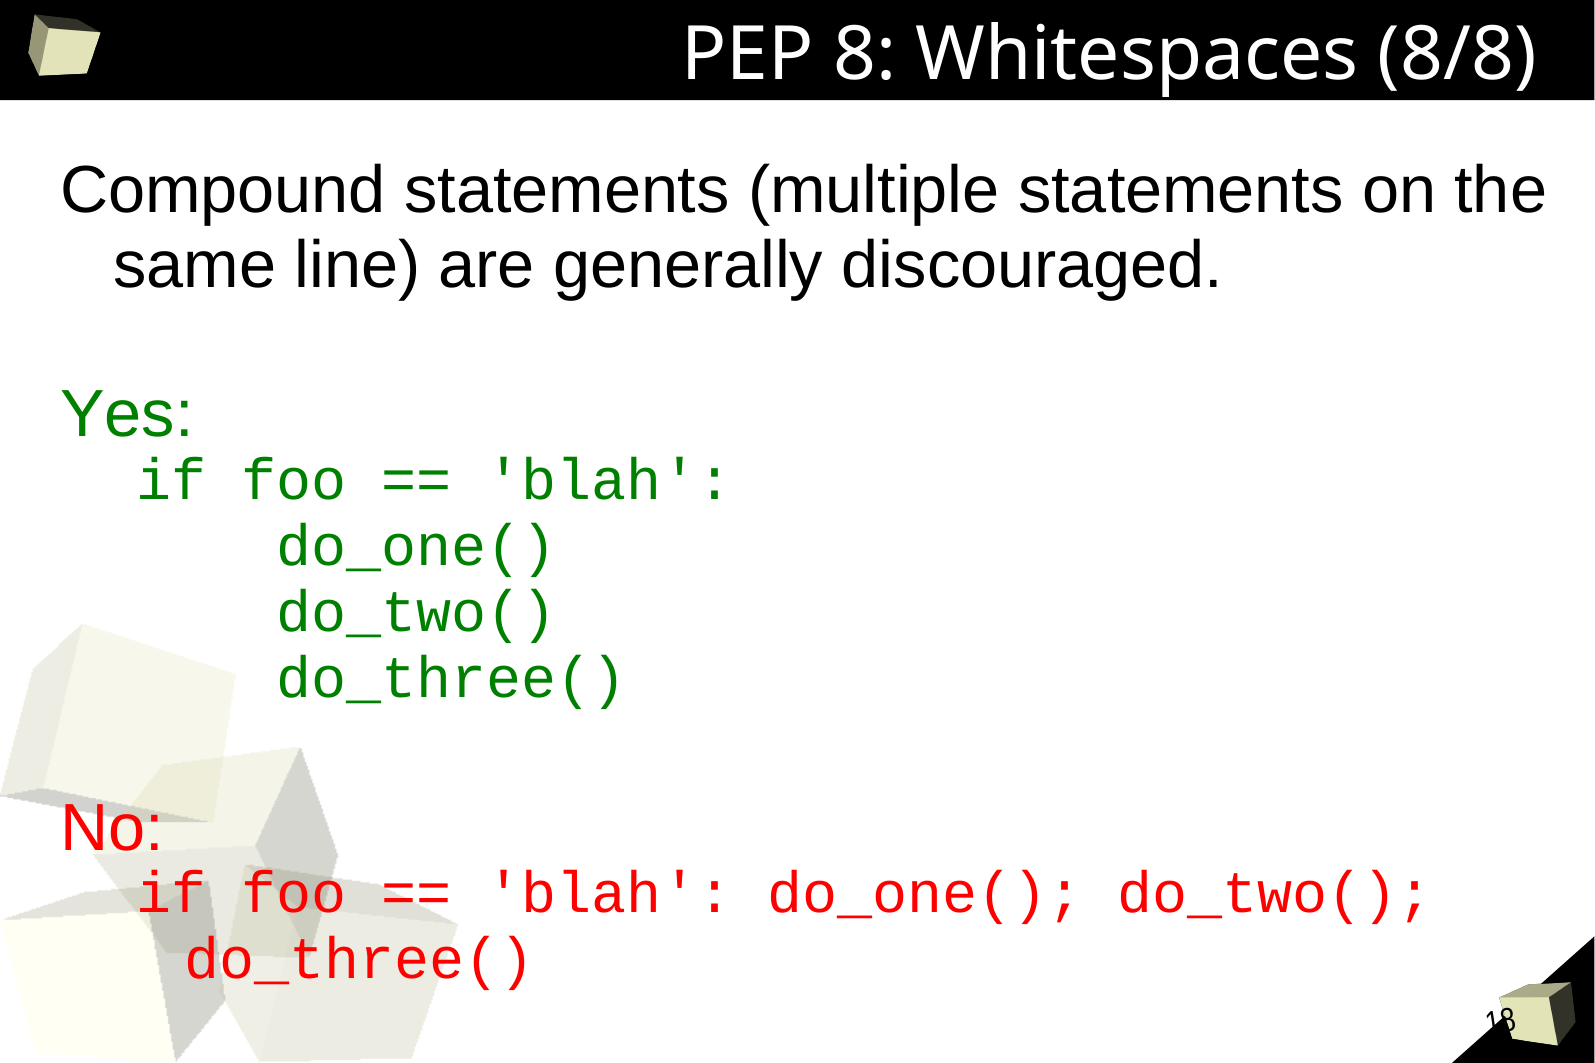

# PEP 8: Whitespaces (8/8)
Compound statements (multiple statements on the same line) are generally discouraged.
Yes:
if foo == 'blah':
 do_one()
 do_two()
 do_three()
No:
if foo == 'blah': do_one(); do_two(); do_three()